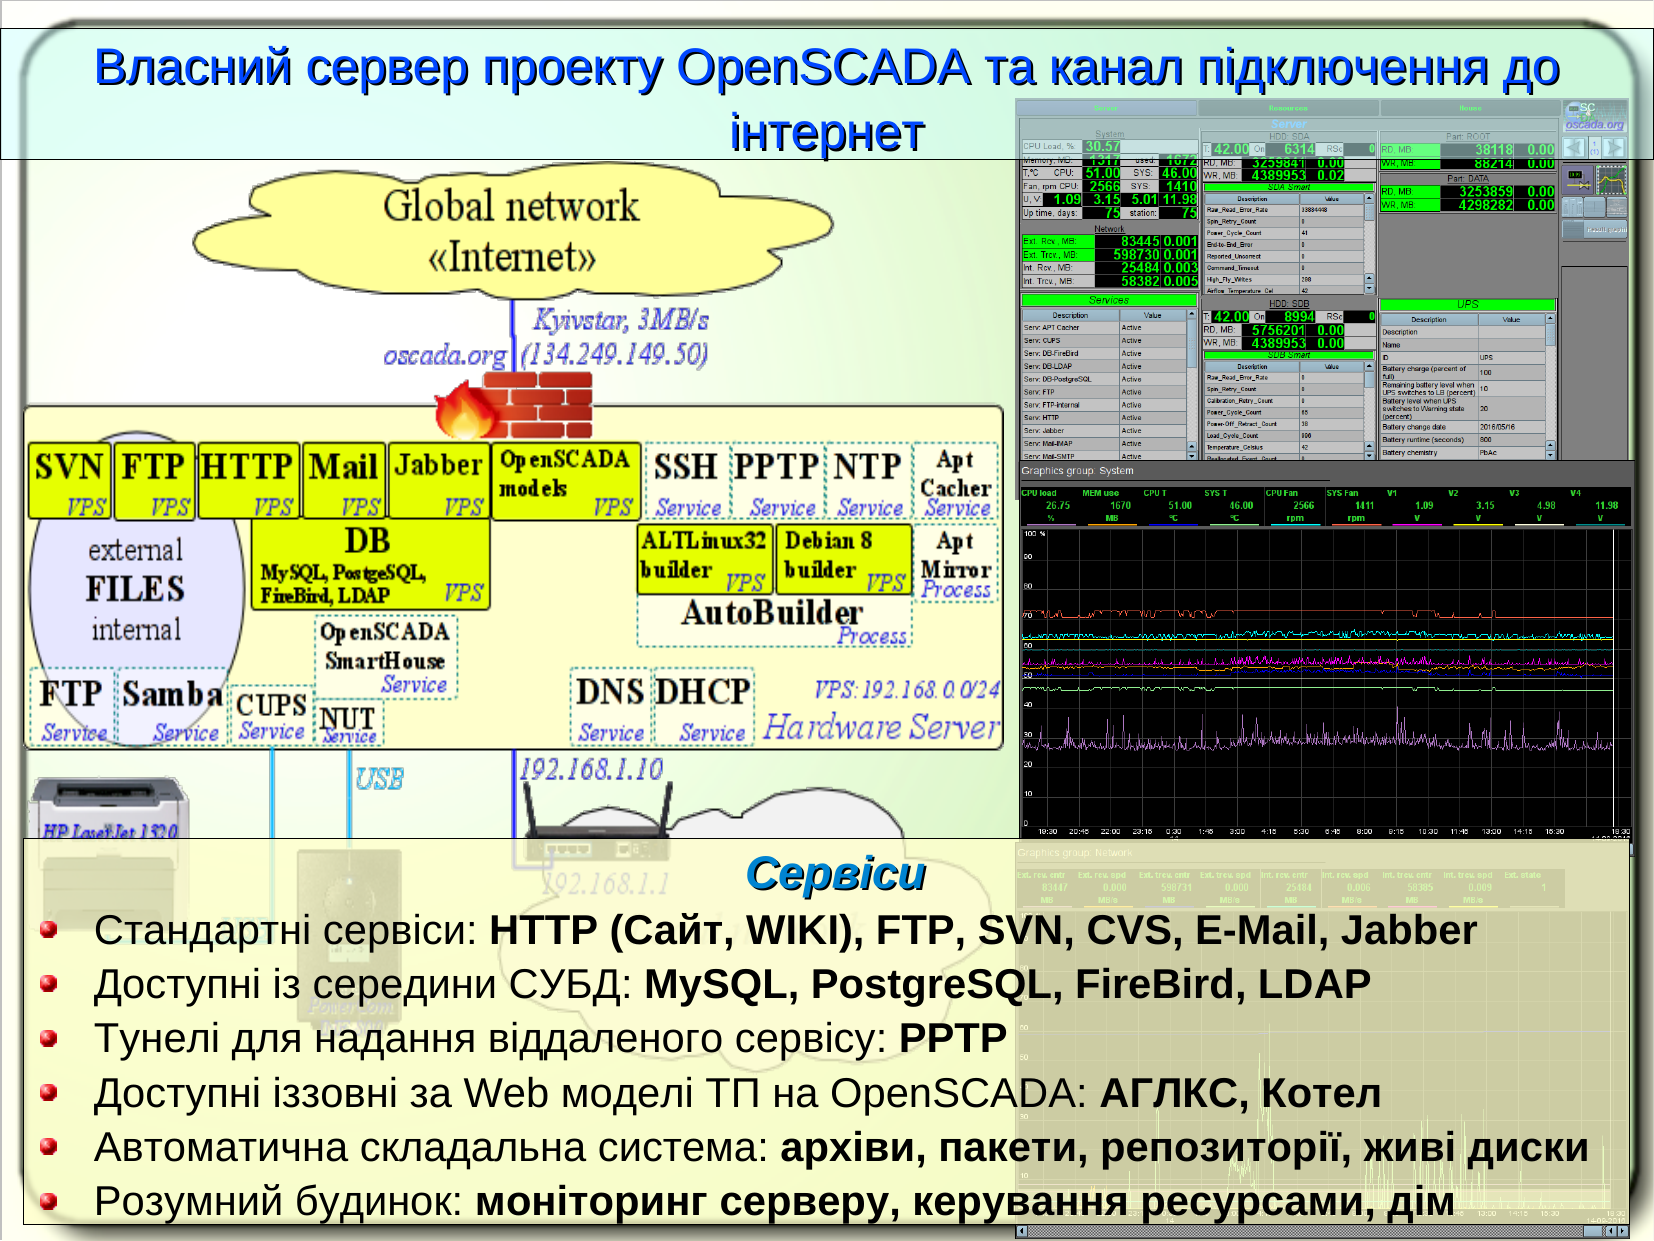

# Власний сервер проекту OpenSCADA та канал підключення до інтернет
Сервіси
Стандартні сервіси: HTTP (Сайт, WIKI), FTP, SVN, CVS, E-Mail, Jabber
Доступні із середини СУБД: MySQL, PostgreSQL, FireBird, LDAP
Тунелі для надання віддаленого сервісу: PPTP
Доступні іззовні за Web моделі ТП на OpenSCADA: АГЛКС, Котел
Автоматична складальна система: архіви, пакети, репозиторії, живі диски
Розумний будинок: моніторинг серверу, керування ресурсами, дім